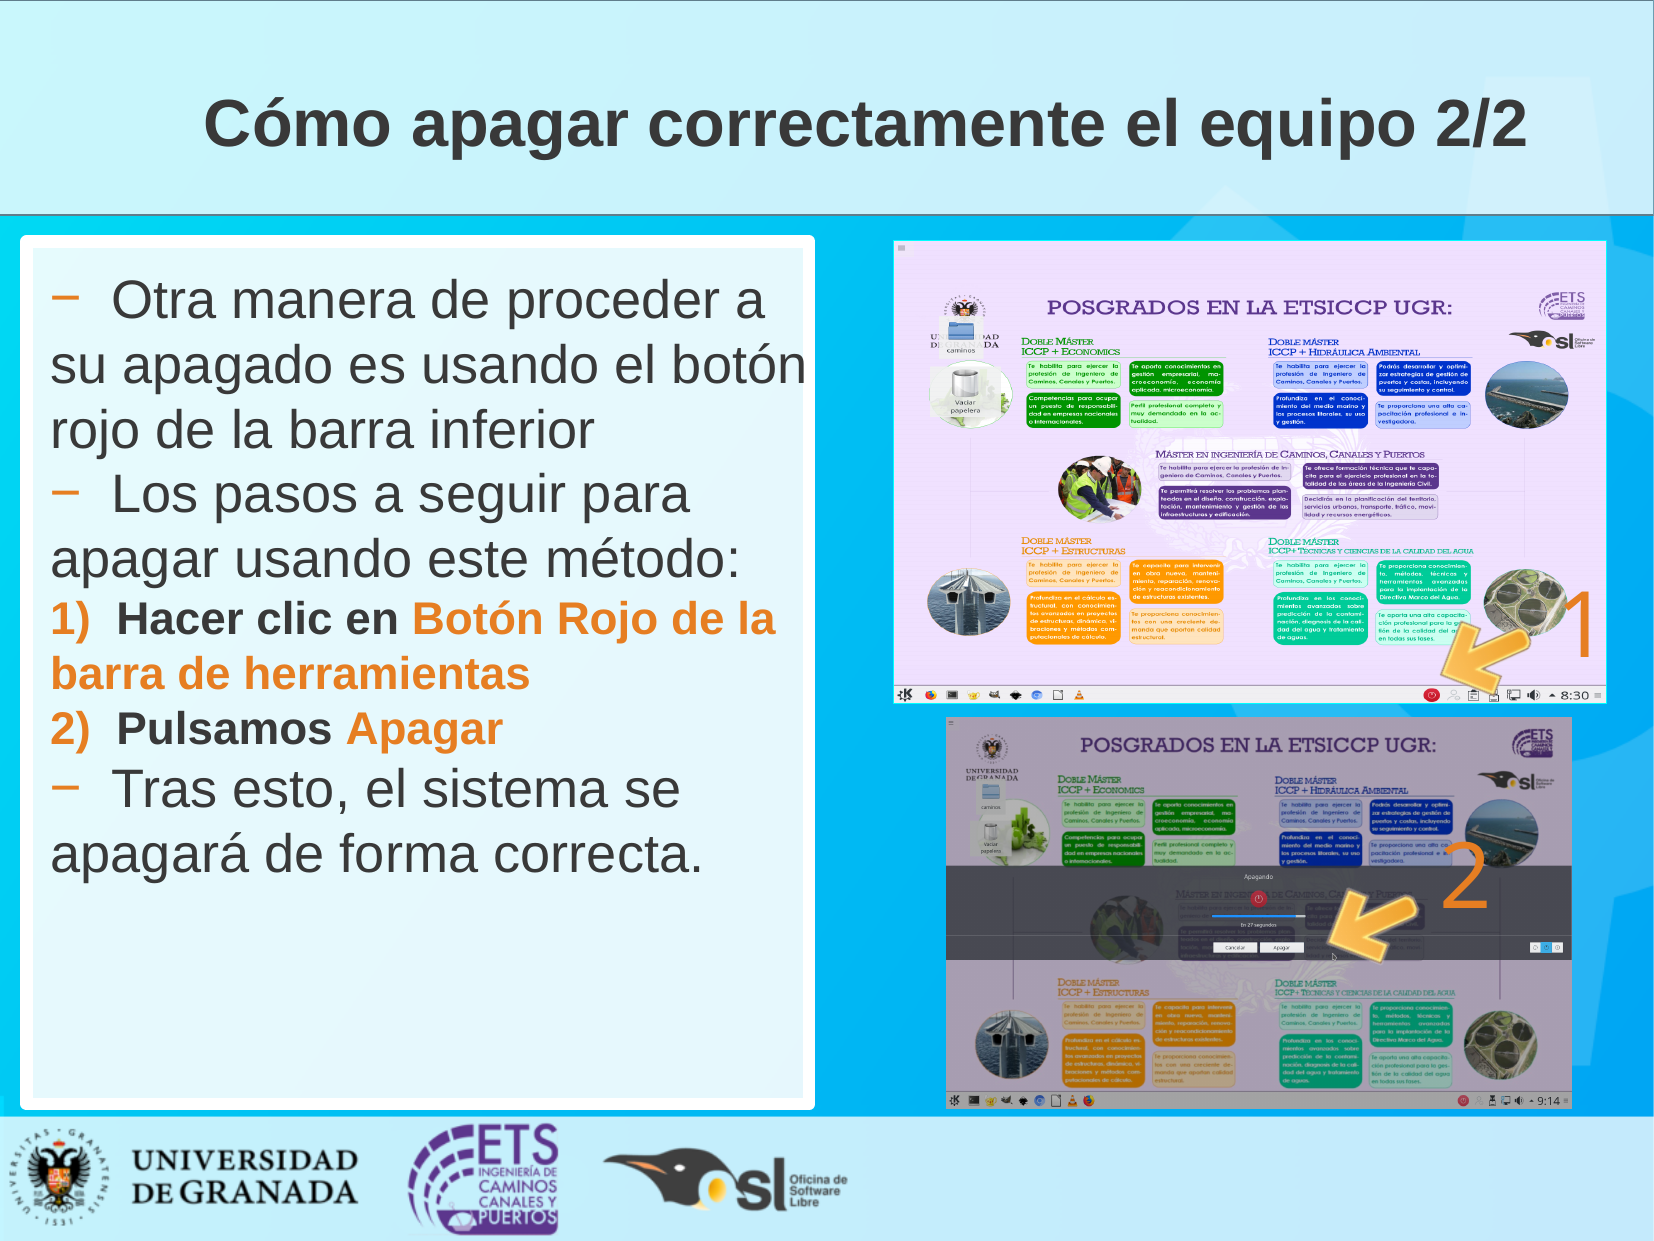

Cómo apagar correctamente el equipo 2/2
 Otra manera de proceder a su apagado es usando el botón rojo de la barra inferior
 Los pasos a seguir para apagar usando este método:
 Hacer clic en Botón Rojo de la barra de herramientas
 Pulsamos Apagar
 Tras esto, el sistema se apagará de forma correcta.
1
2